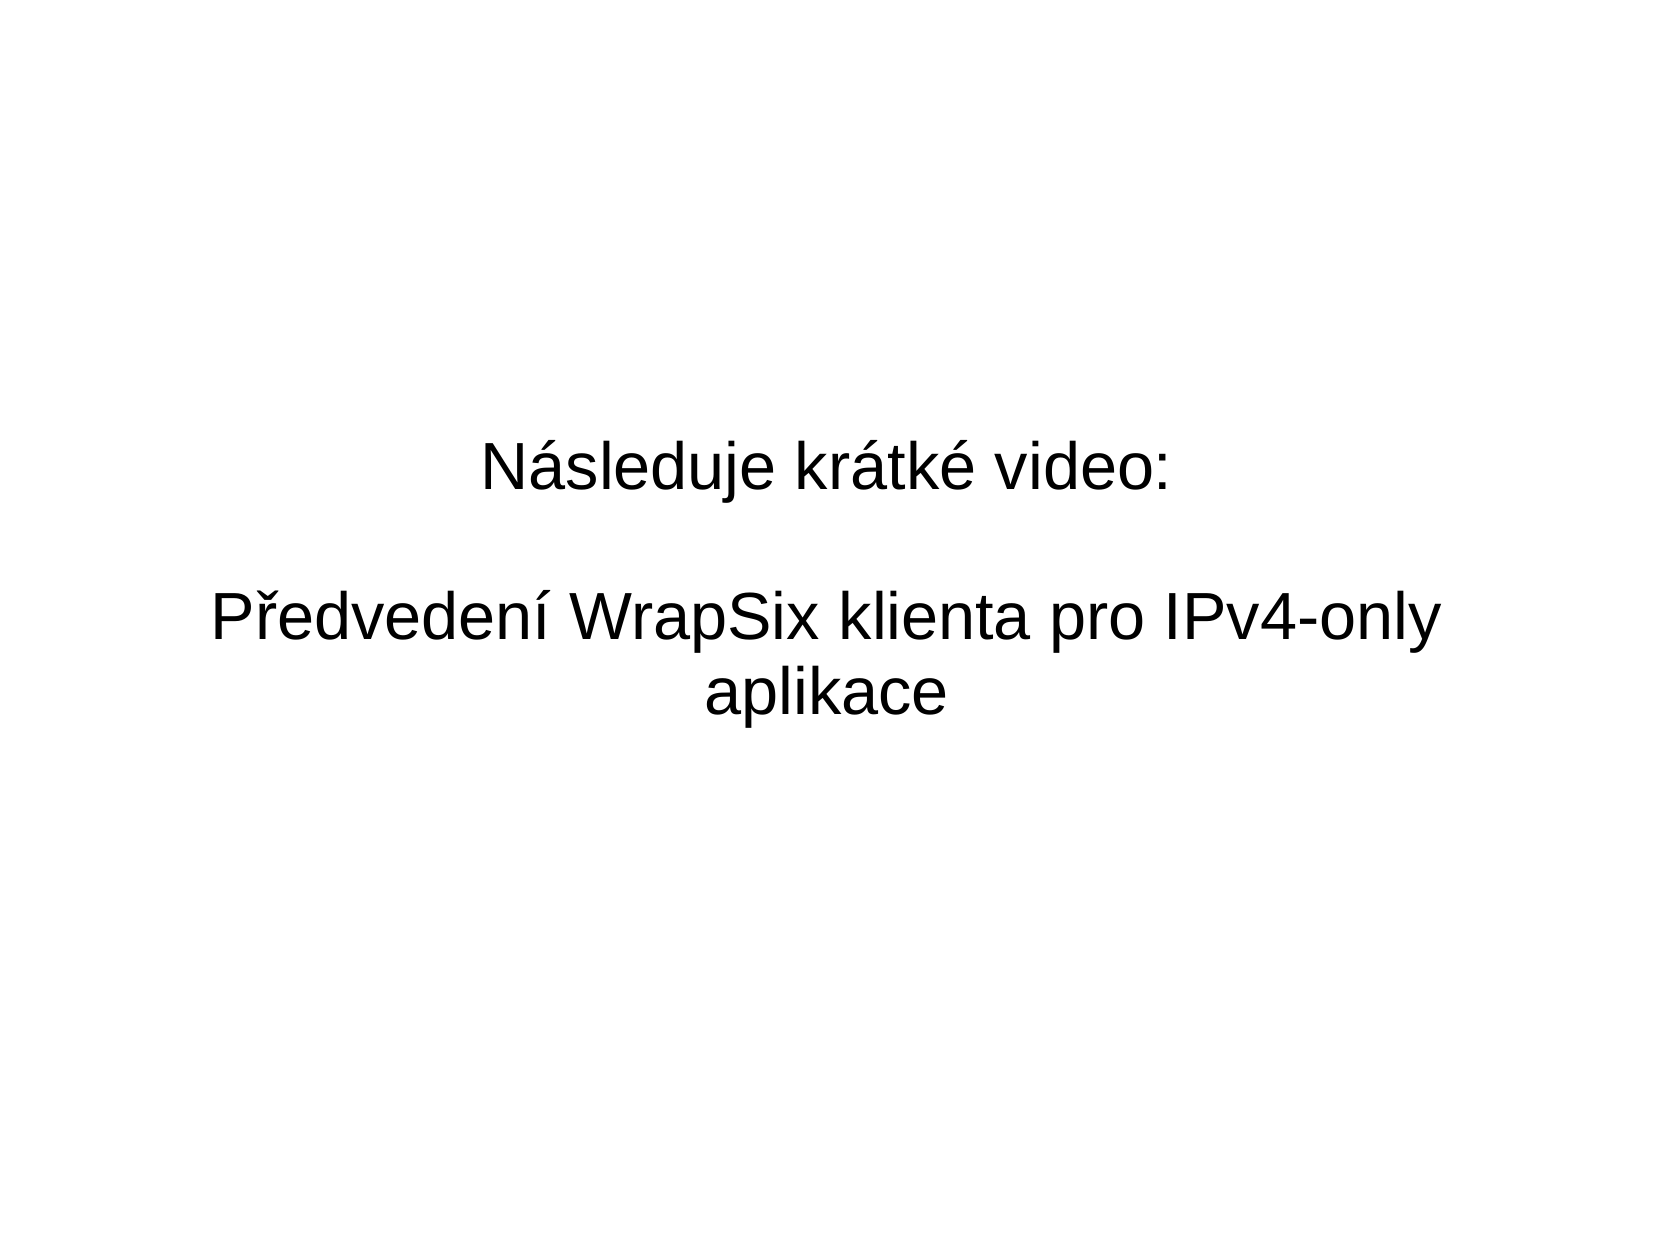

# Následuje krátké video:
Předvedení WrapSix klienta pro IPv4-only aplikace